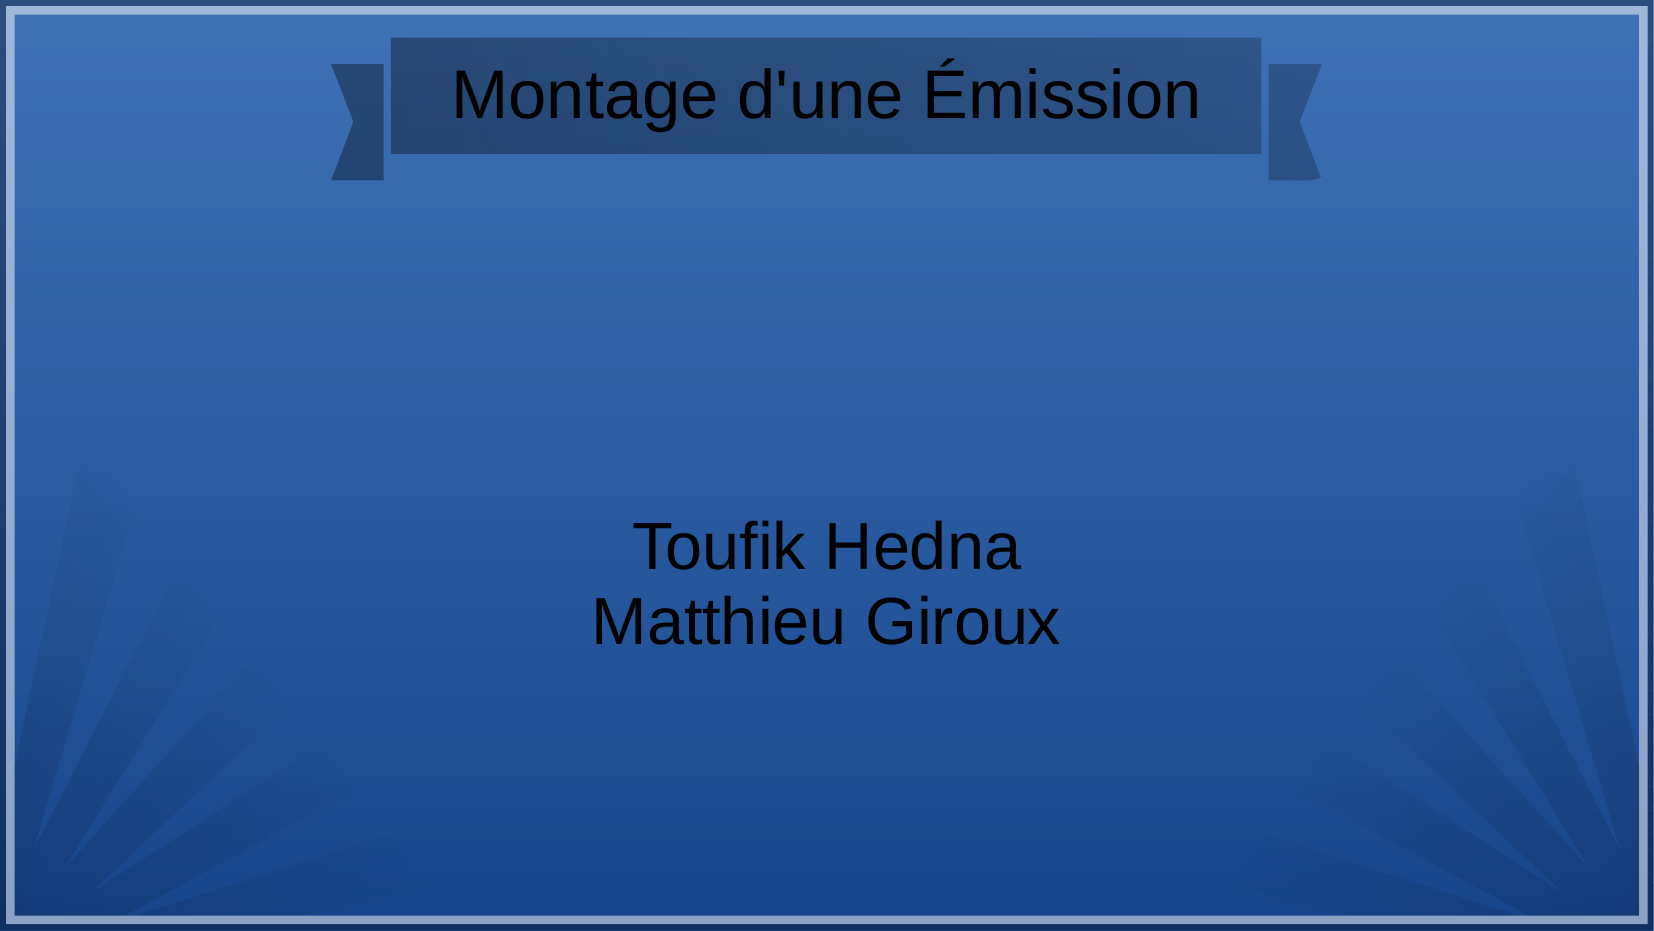

# Montage d'une Émission
Toufik Hedna
Matthieu Giroux